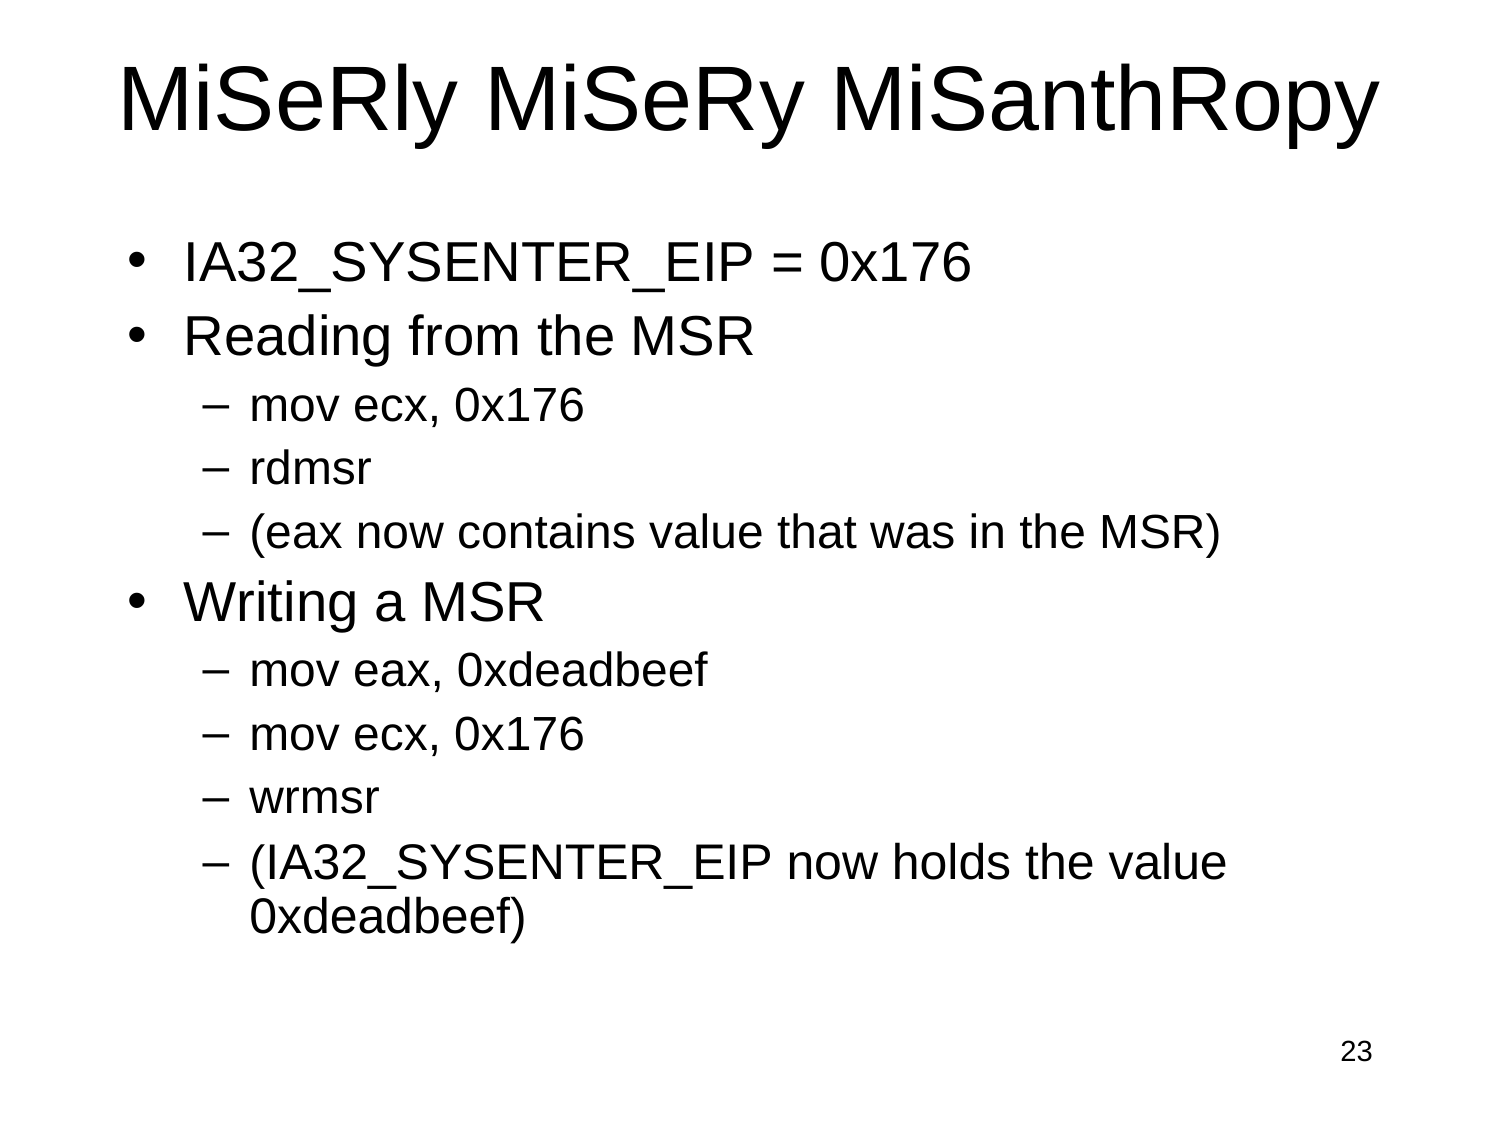

# MiSeRly MiSeRy MiSanthRopy
IA32_SYSENTER_EIP = 0x176
Reading from the MSR
mov ecx, 0x176
rdmsr
(eax now contains value that was in the MSR)
Writing a MSR
mov eax, 0xdeadbeef
mov ecx, 0x176
wrmsr
(IA32_SYSENTER_EIP now holds the value 0xdeadbeef)